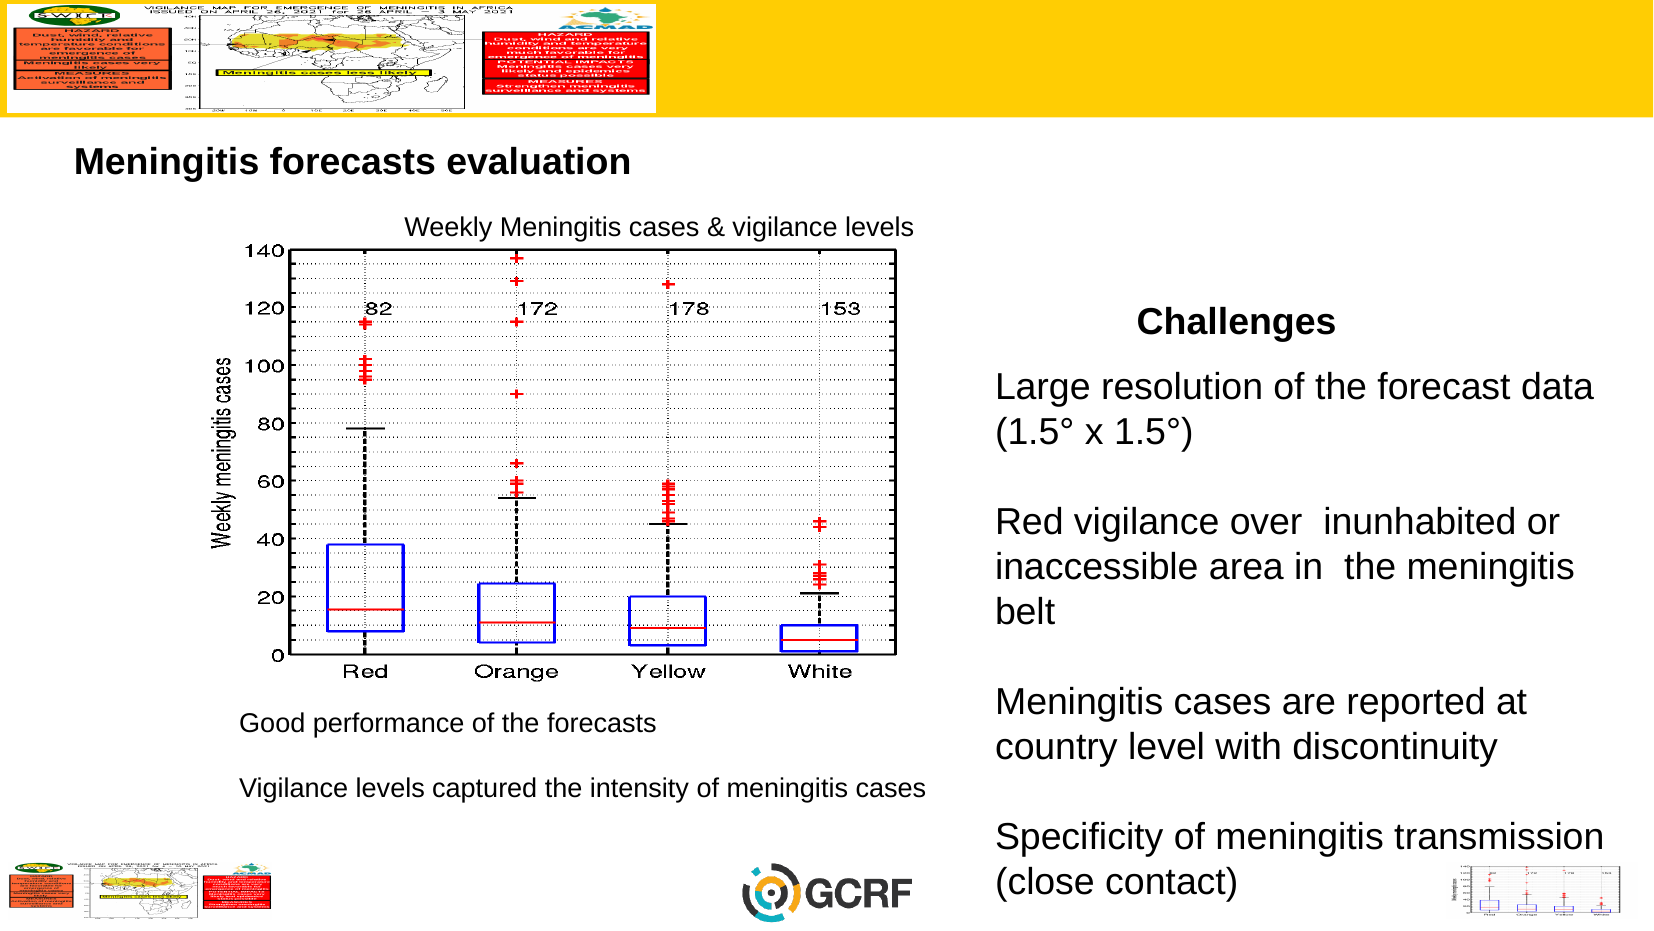

Meningitis forecasts evaluation
Weekly Meningitis cases & vigilance levels
Challenges
Large resolution of the forecast data (1.5° x 1.5°)
Red vigilance over inunhabited or inaccessible area in the meningitis belt
Meningitis cases are reported at country level with discontinuity
Specificity of meningitis transmission (close contact)
Good performance of the forecasts
Vigilance levels captured the intensity of meningitis cases